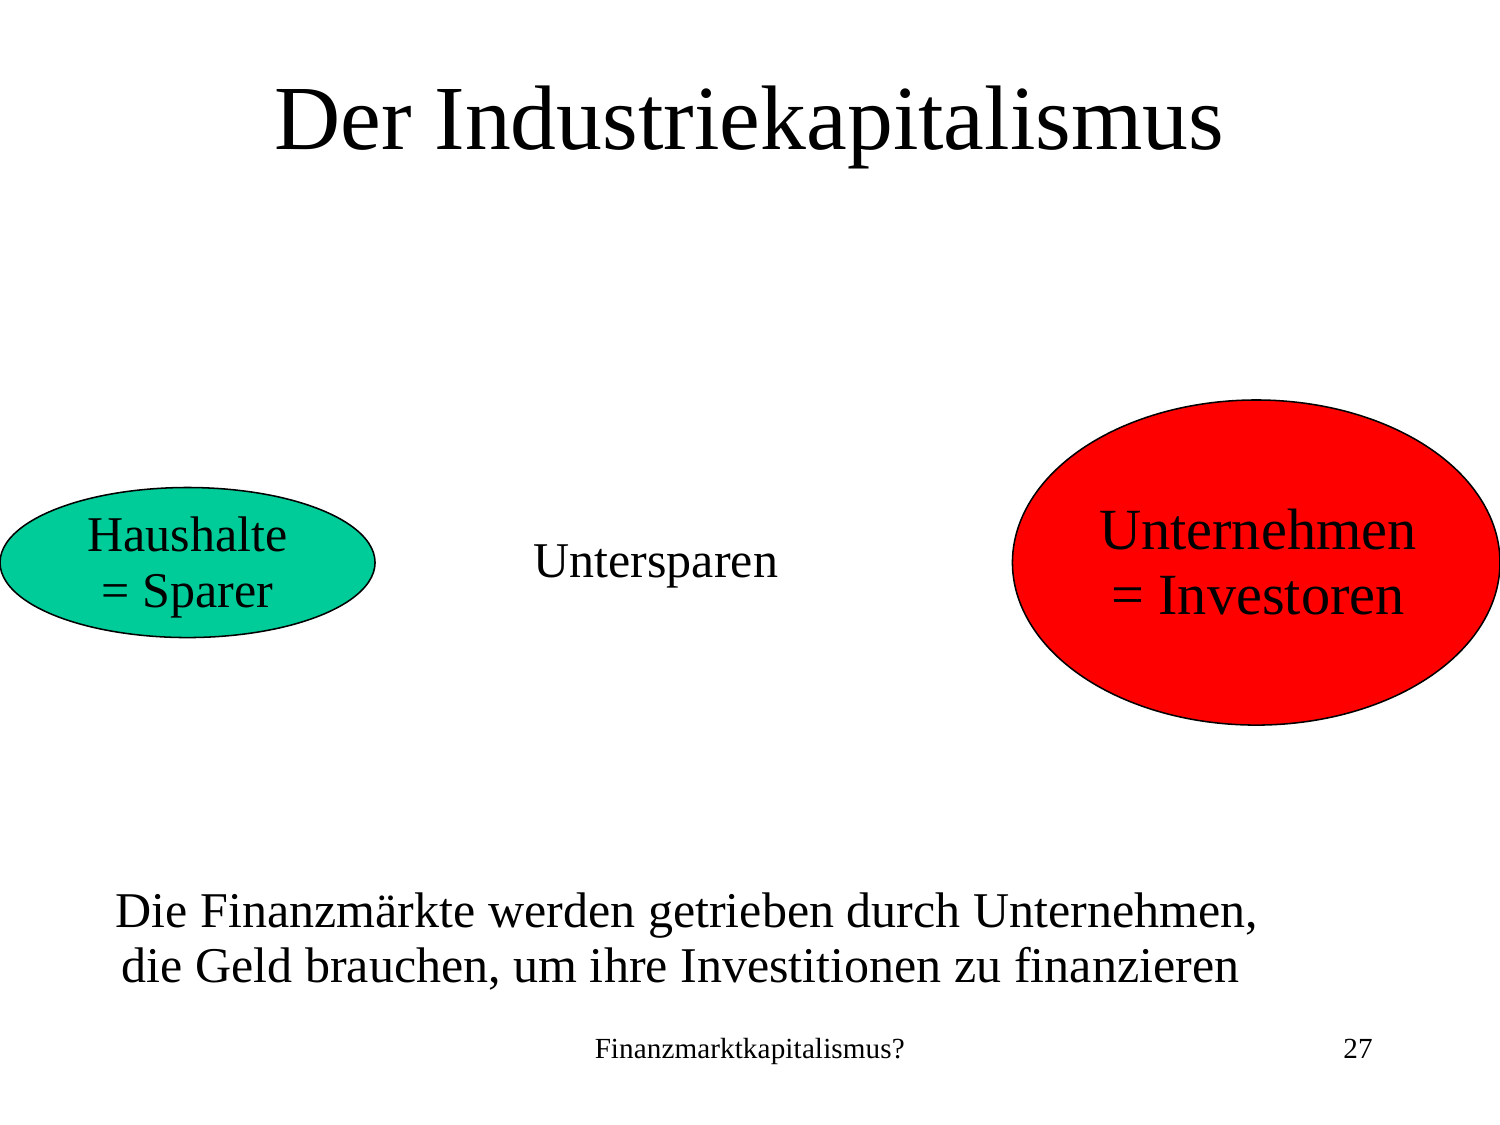

Der Industriekapitalismus
Unternehmen
= Investoren
Haushalte
= Sparer
Untersparen
Die Finanzmärkte werden getrieben durch Unternehmen, die Geld brauchen, um ihre Investitionen zu finanzieren
Finanzmarktkapitalismus?
27